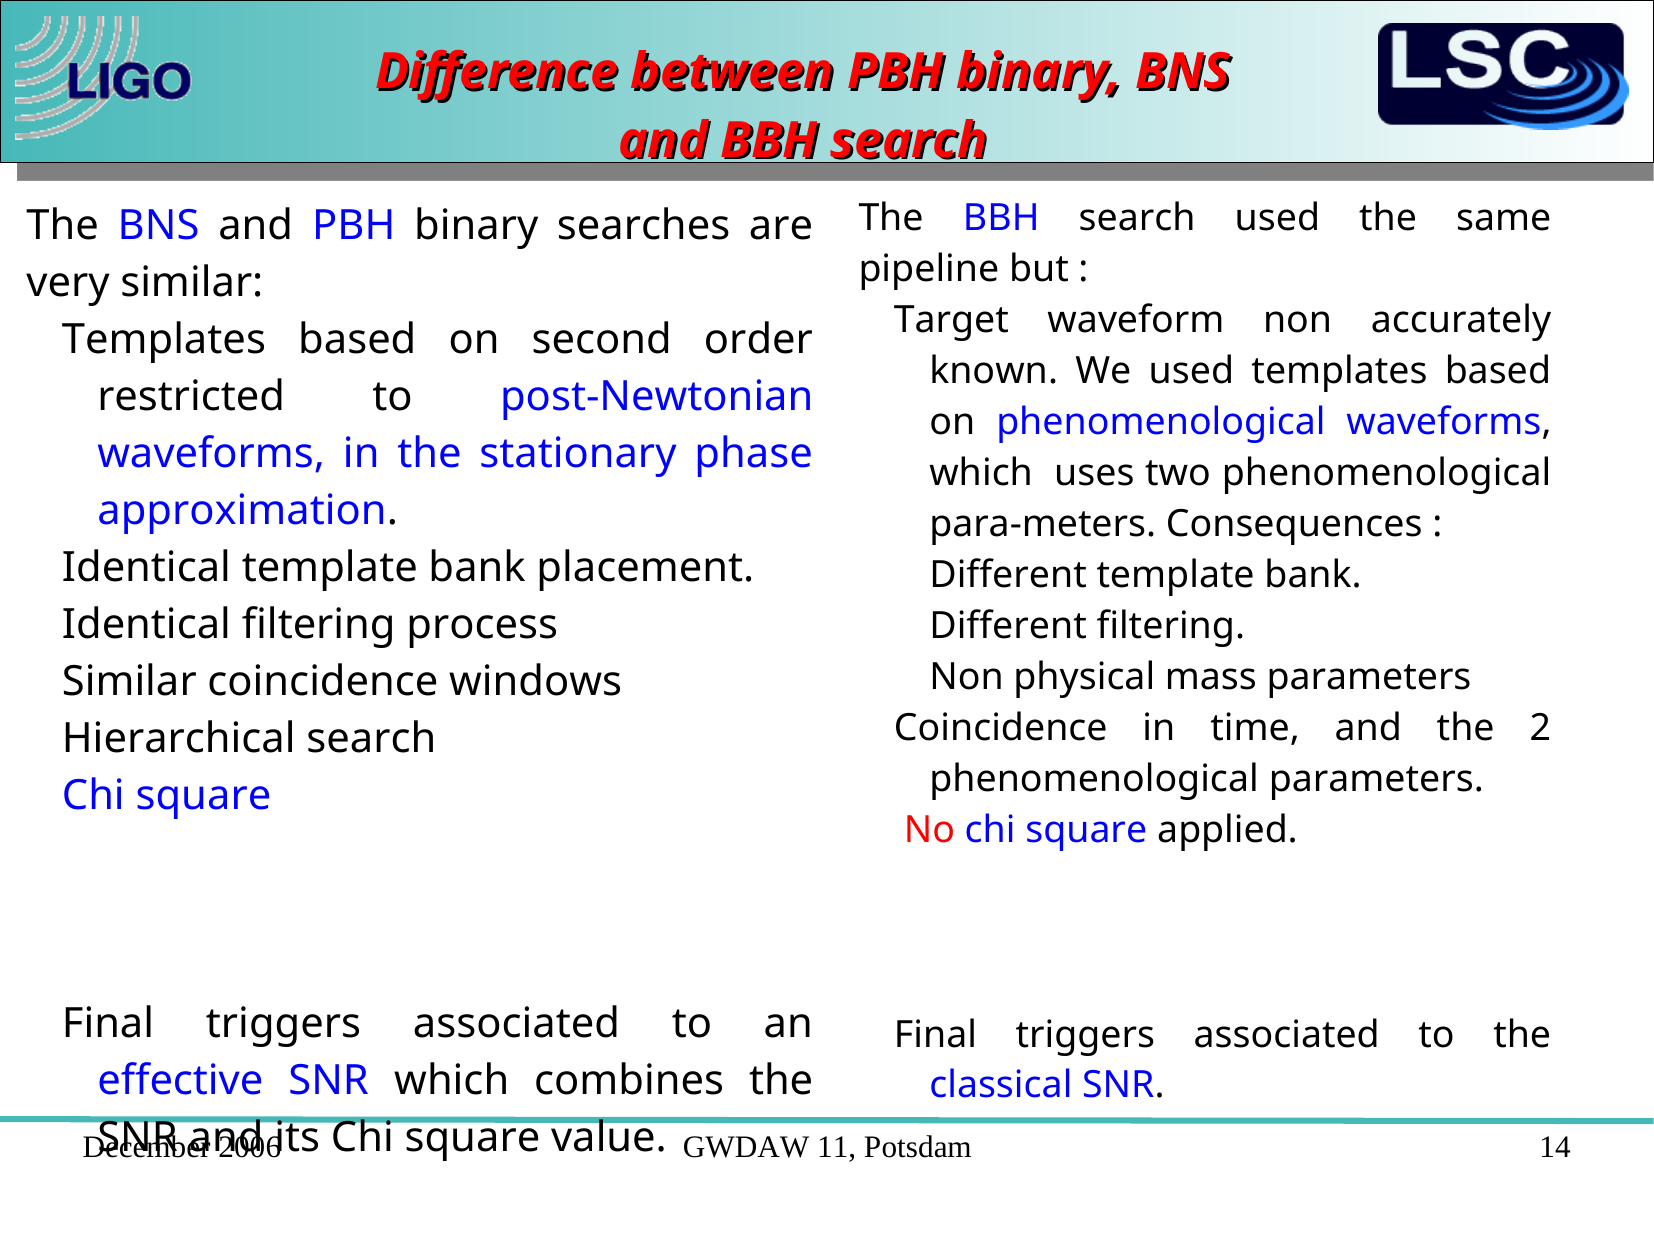

Difference between PBH binary, BNS
and BBH search
The BBH search used the same pipeline but :
Target waveform non accurately known. We used templates based on phenomenological waveforms, which uses two phenomenological para-meters. Consequences :
Different template bank.
Different filtering.
Non physical mass parameters
Coincidence in time, and the 2 phenomenological parameters.
 No chi square applied.
Final triggers associated to the classical SNR.
The BNS and PBH binary searches are very similar:
Templates based on second order restricted to post-Newtonian waveforms, in the stationary phase approximation.
Identical template bank placement.
Identical filtering process
Similar coincidence windows
Hierarchical search
Chi square
Final triggers associated to an effective SNR which combines the SNR and its Chi square value.
14